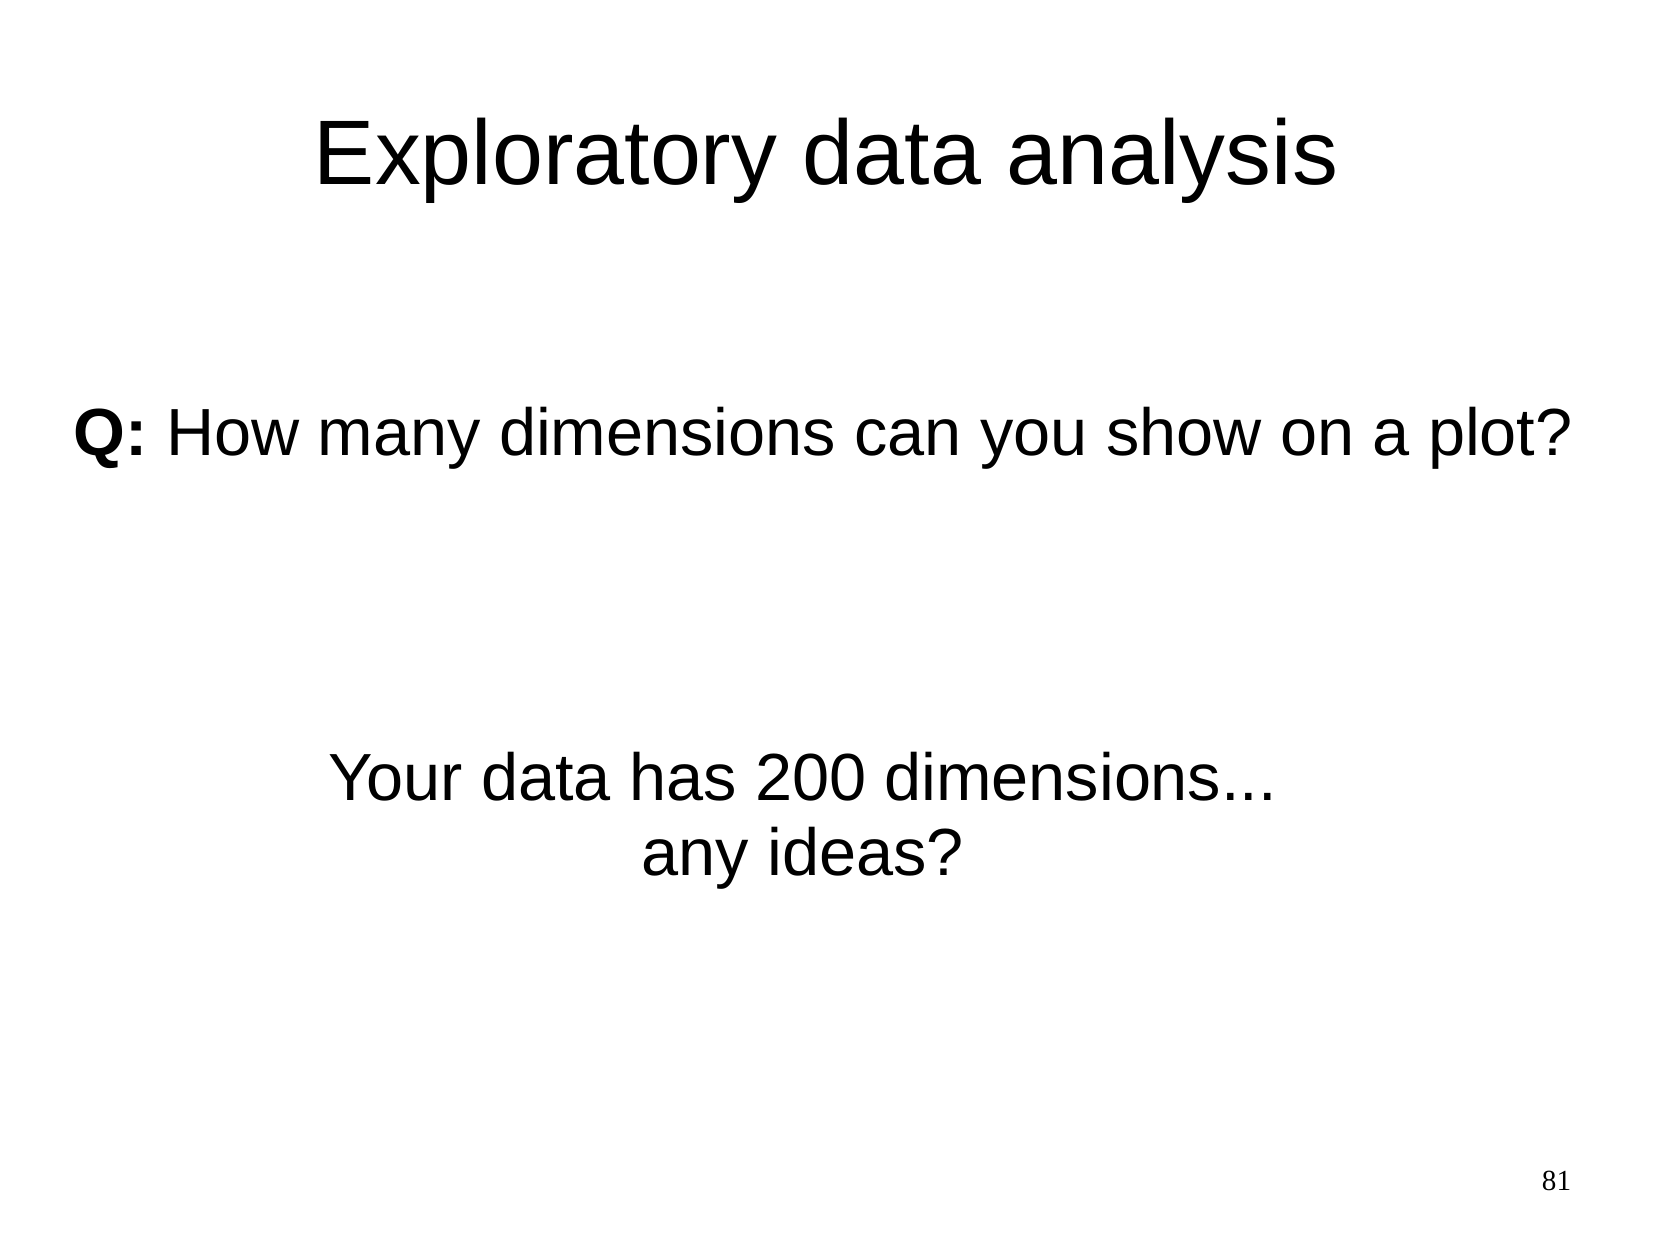

# Exploratory data analysis
Q: How many dimensions can you show on a plot?
Your data has 200 dimensions...
any ideas?
81